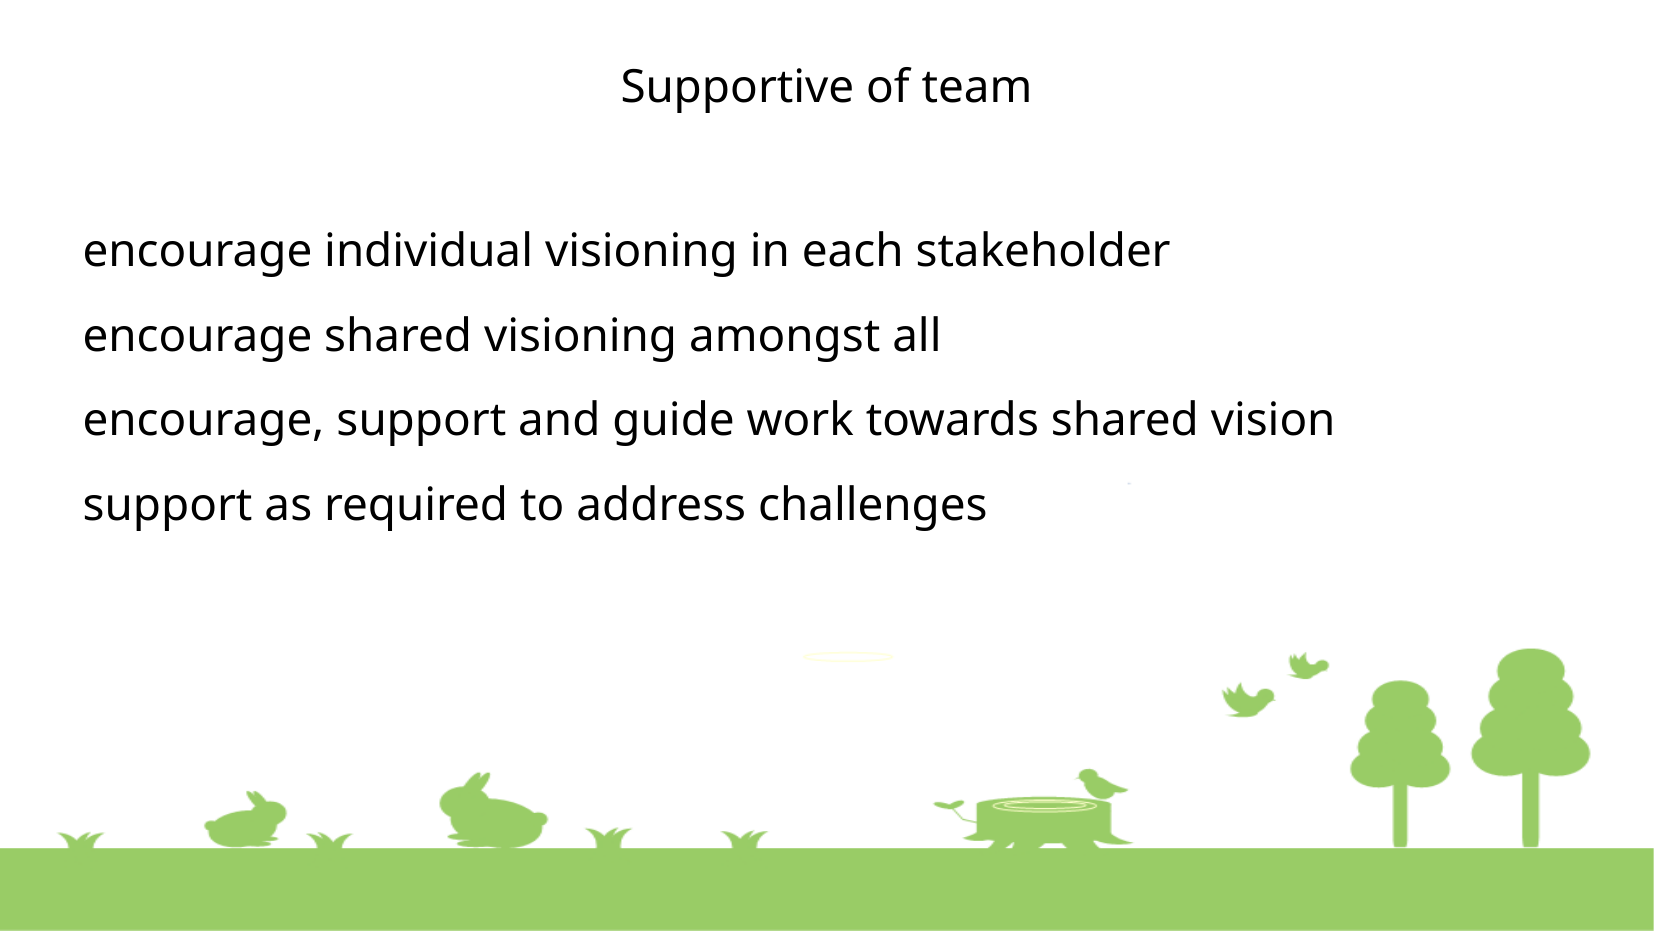

# Supportive of team
encourage individual visioning in each stakeholder
encourage shared visioning amongst all
encourage, support and guide work towards shared vision
support as required to address challenges